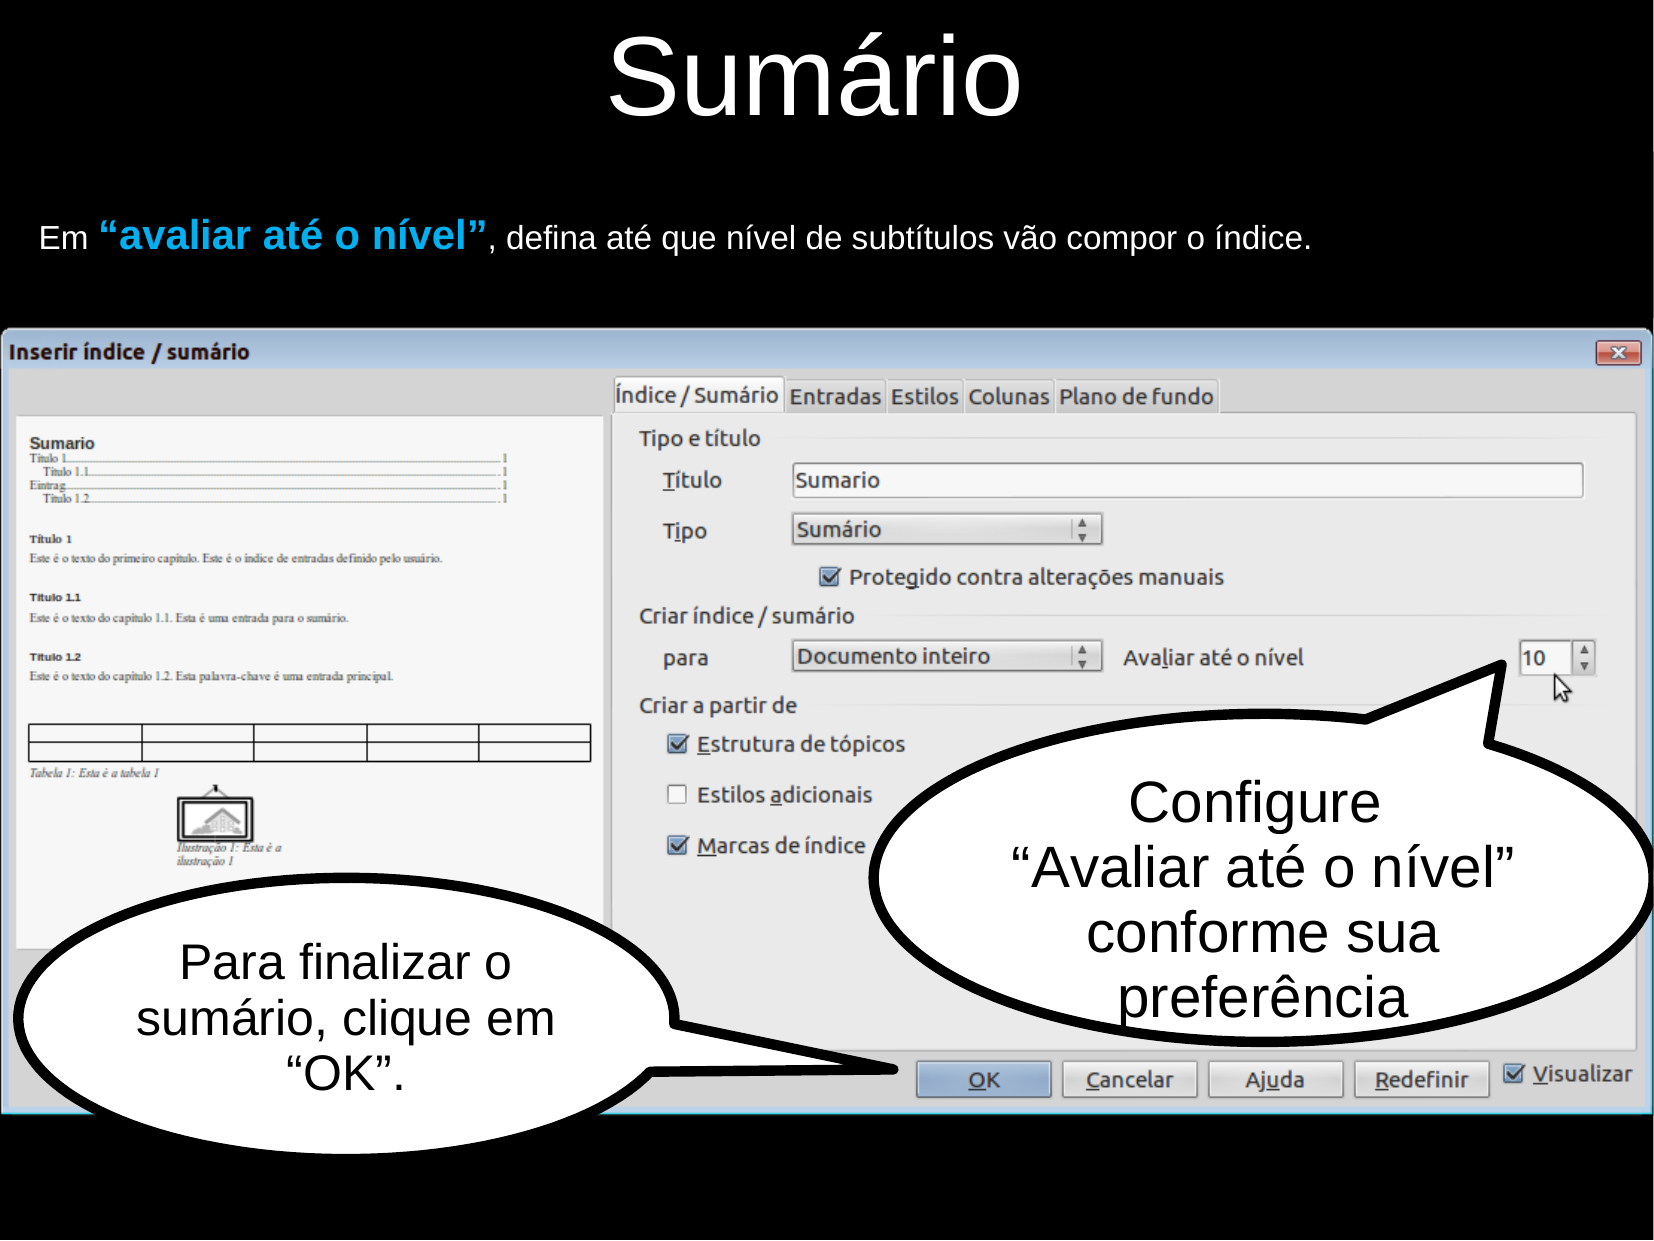

# Sumário
 Em “avaliar até o nível”, defina até que nível de subtítulos vão compor o índice.
Configure
“Avaliar até o nível” conforme sua preferência
Para finalizar o sumário, clique em “OK”.